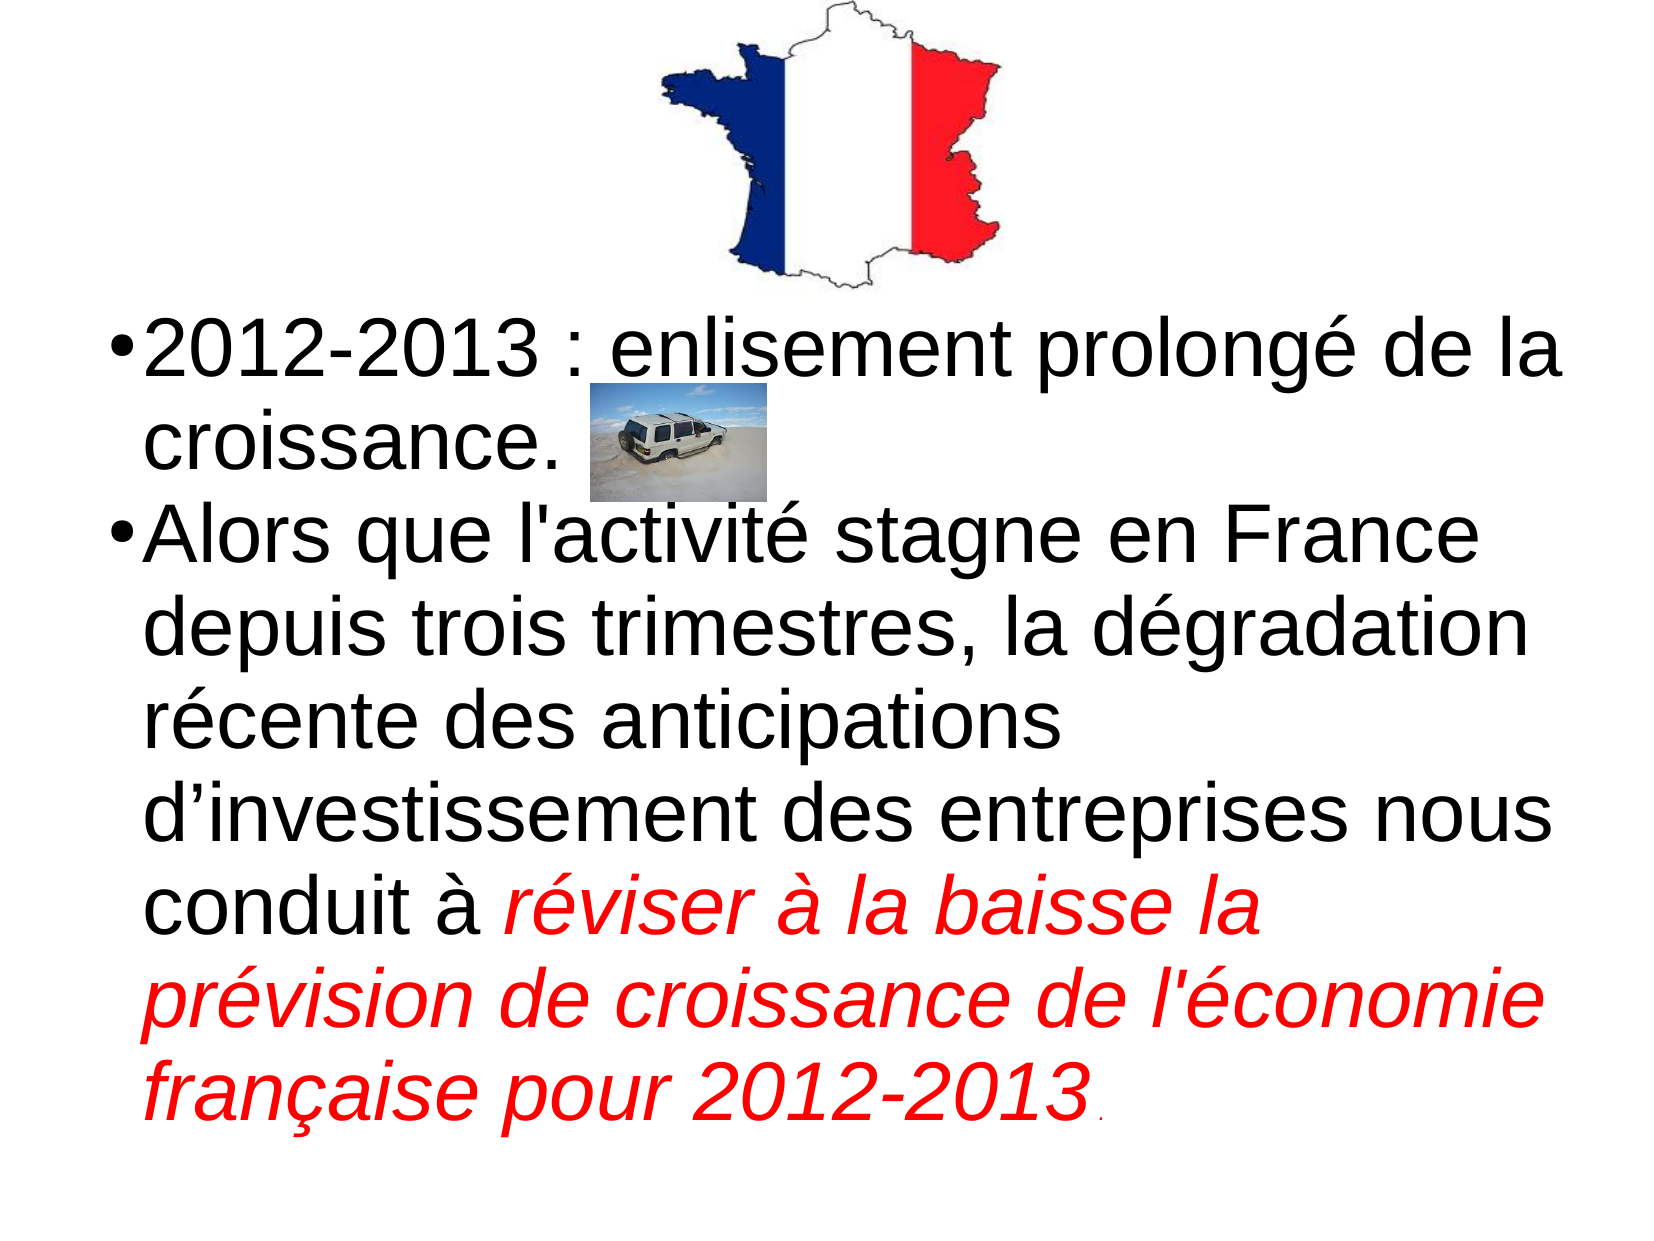

2012-2013 : enlisement prolongé de la croissance.
Alors que l'activité stagne en France depuis trois trimestres, la dégradation récente des anticipations d’investissement des entreprises nous conduit à réviser à la baisse la prévision de croissance de l'économie française pour 2012-2013 .